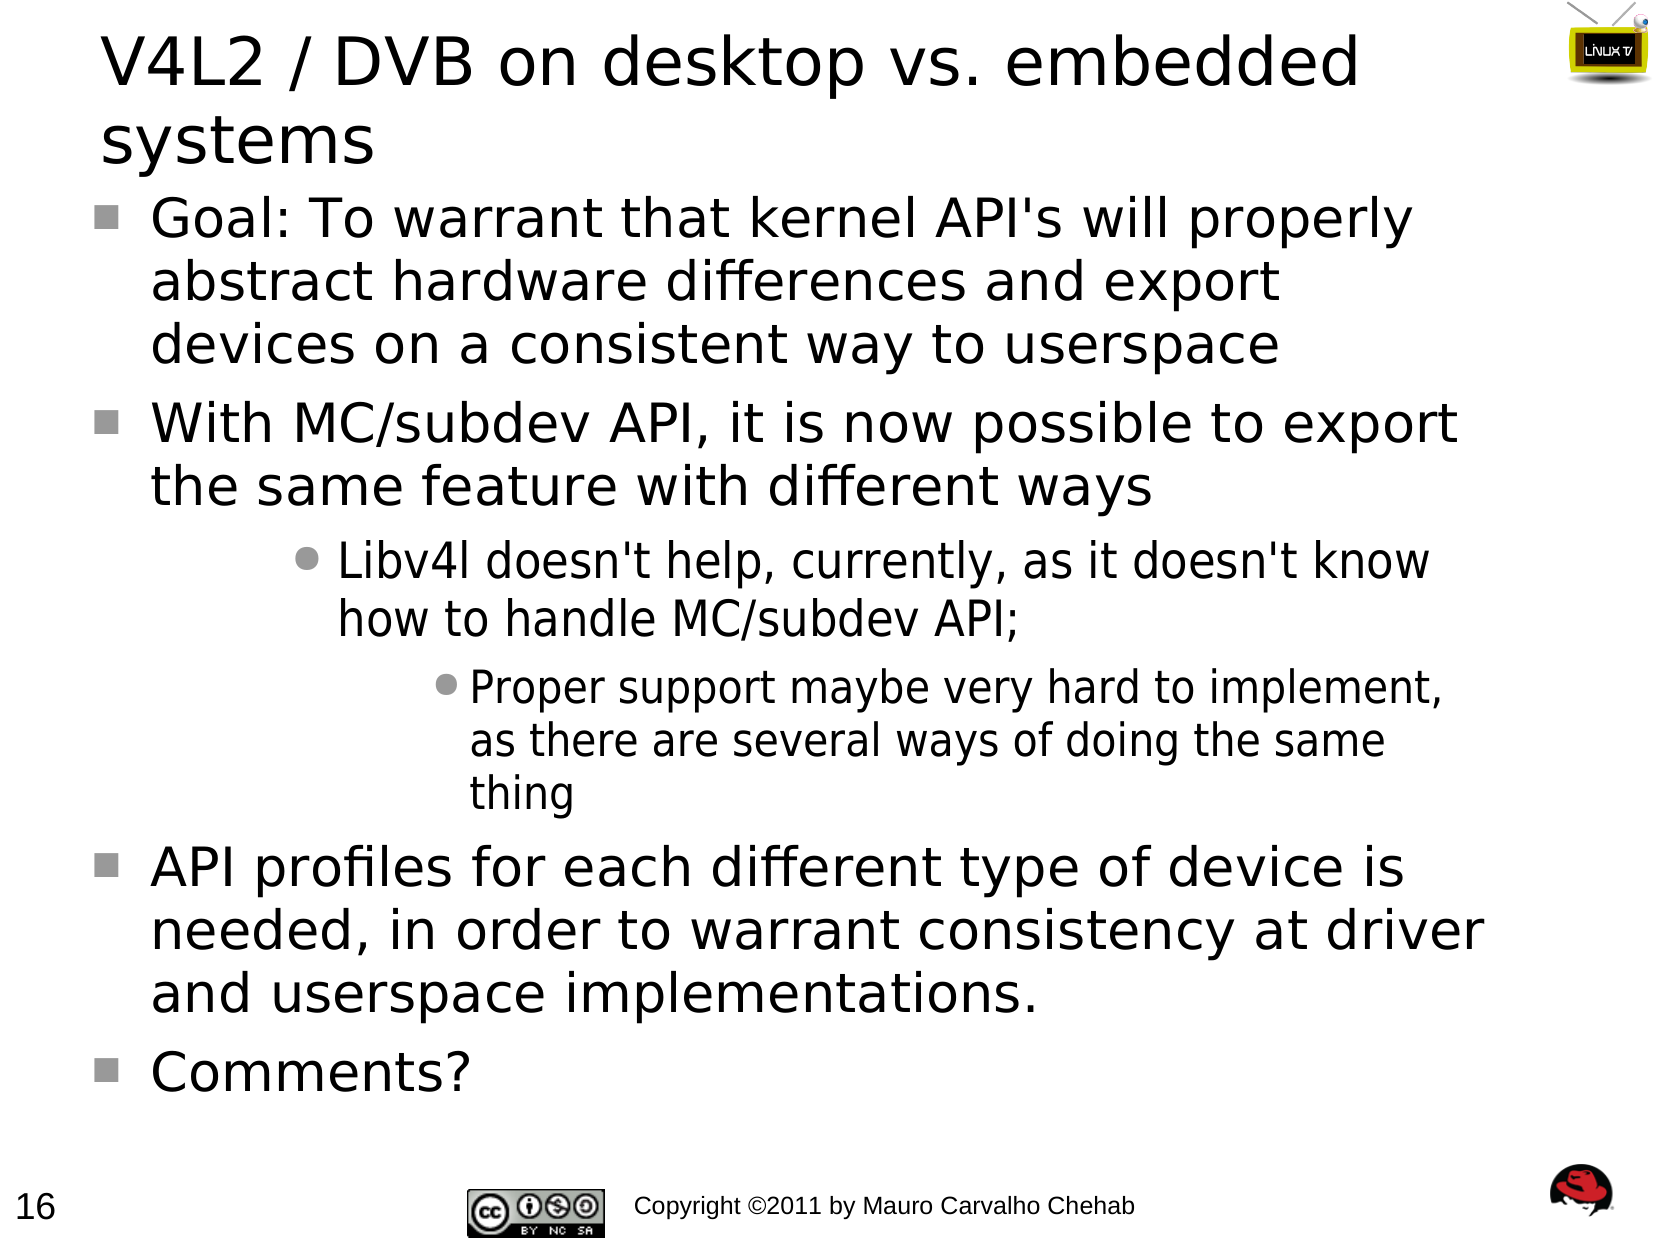

# V4L2 / DVB on desktop vs. embedded systems
Goal: To warrant that kernel API's will properly abstract hardware differences and export devices on a consistent way to userspace
With MC/subdev API, it is now possible to export the same feature with different ways
Libv4l doesn't help, currently, as it doesn't know how to handle MC/subdev API;
Proper support maybe very hard to implement, as there are several ways of doing the same thing
API profiles for each different type of device is needed, in order to warrant consistency at driver and userspace implementations.
Comments?